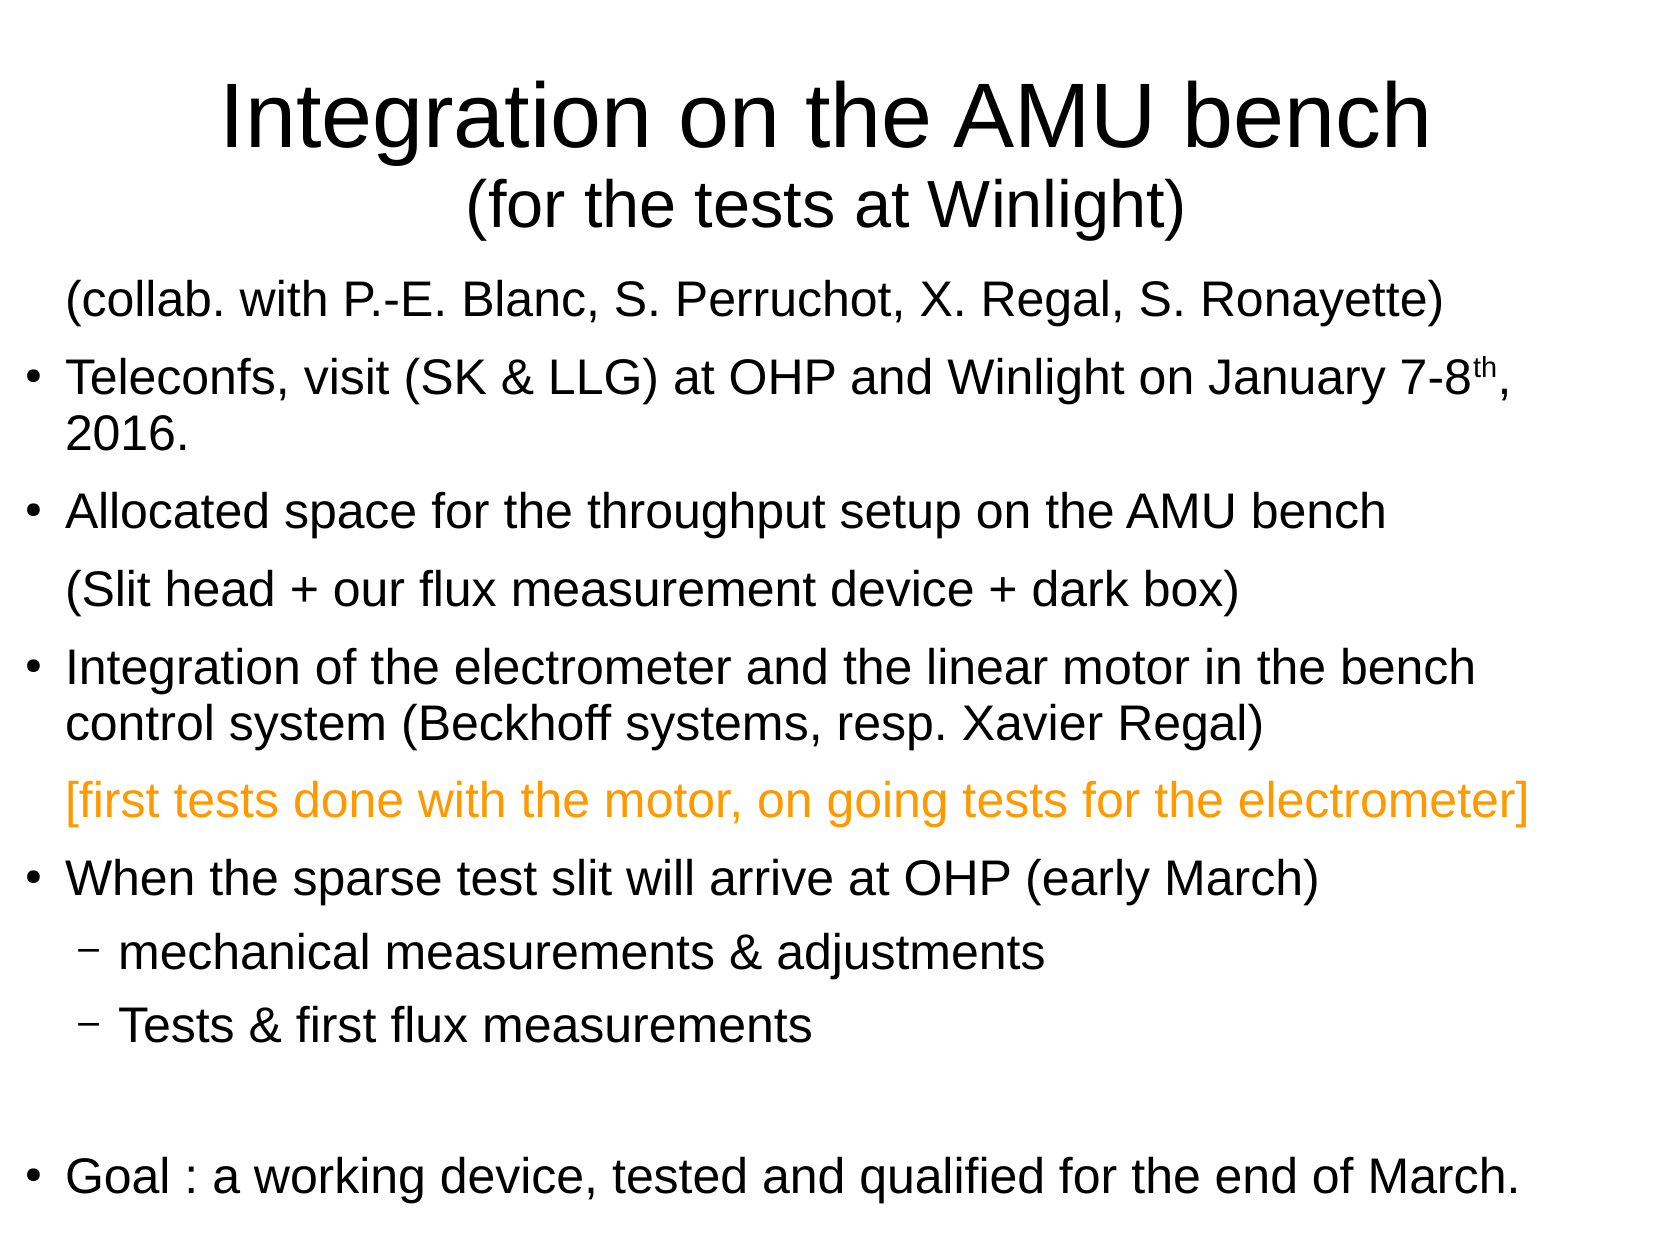

# Integration on the AMU bench (for the tests at Winlight)
(collab. with P.-E. Blanc, S. Perruchot, X. Regal, S. Ronayette)
Teleconfs, visit (SK & LLG) at OHP and Winlight on January 7-8th, 2016.
Allocated space for the throughput setup on the AMU bench
(Slit head + our flux measurement device + dark box)
Integration of the electrometer and the linear motor in the bench control system (Beckhoff systems, resp. Xavier Regal)
[first tests done with the motor, on going tests for the electrometer]
When the sparse test slit will arrive at OHP (early March)
mechanical measurements & adjustments
Tests & first flux measurements
Goal : a working device, tested and qualified for the end of March.